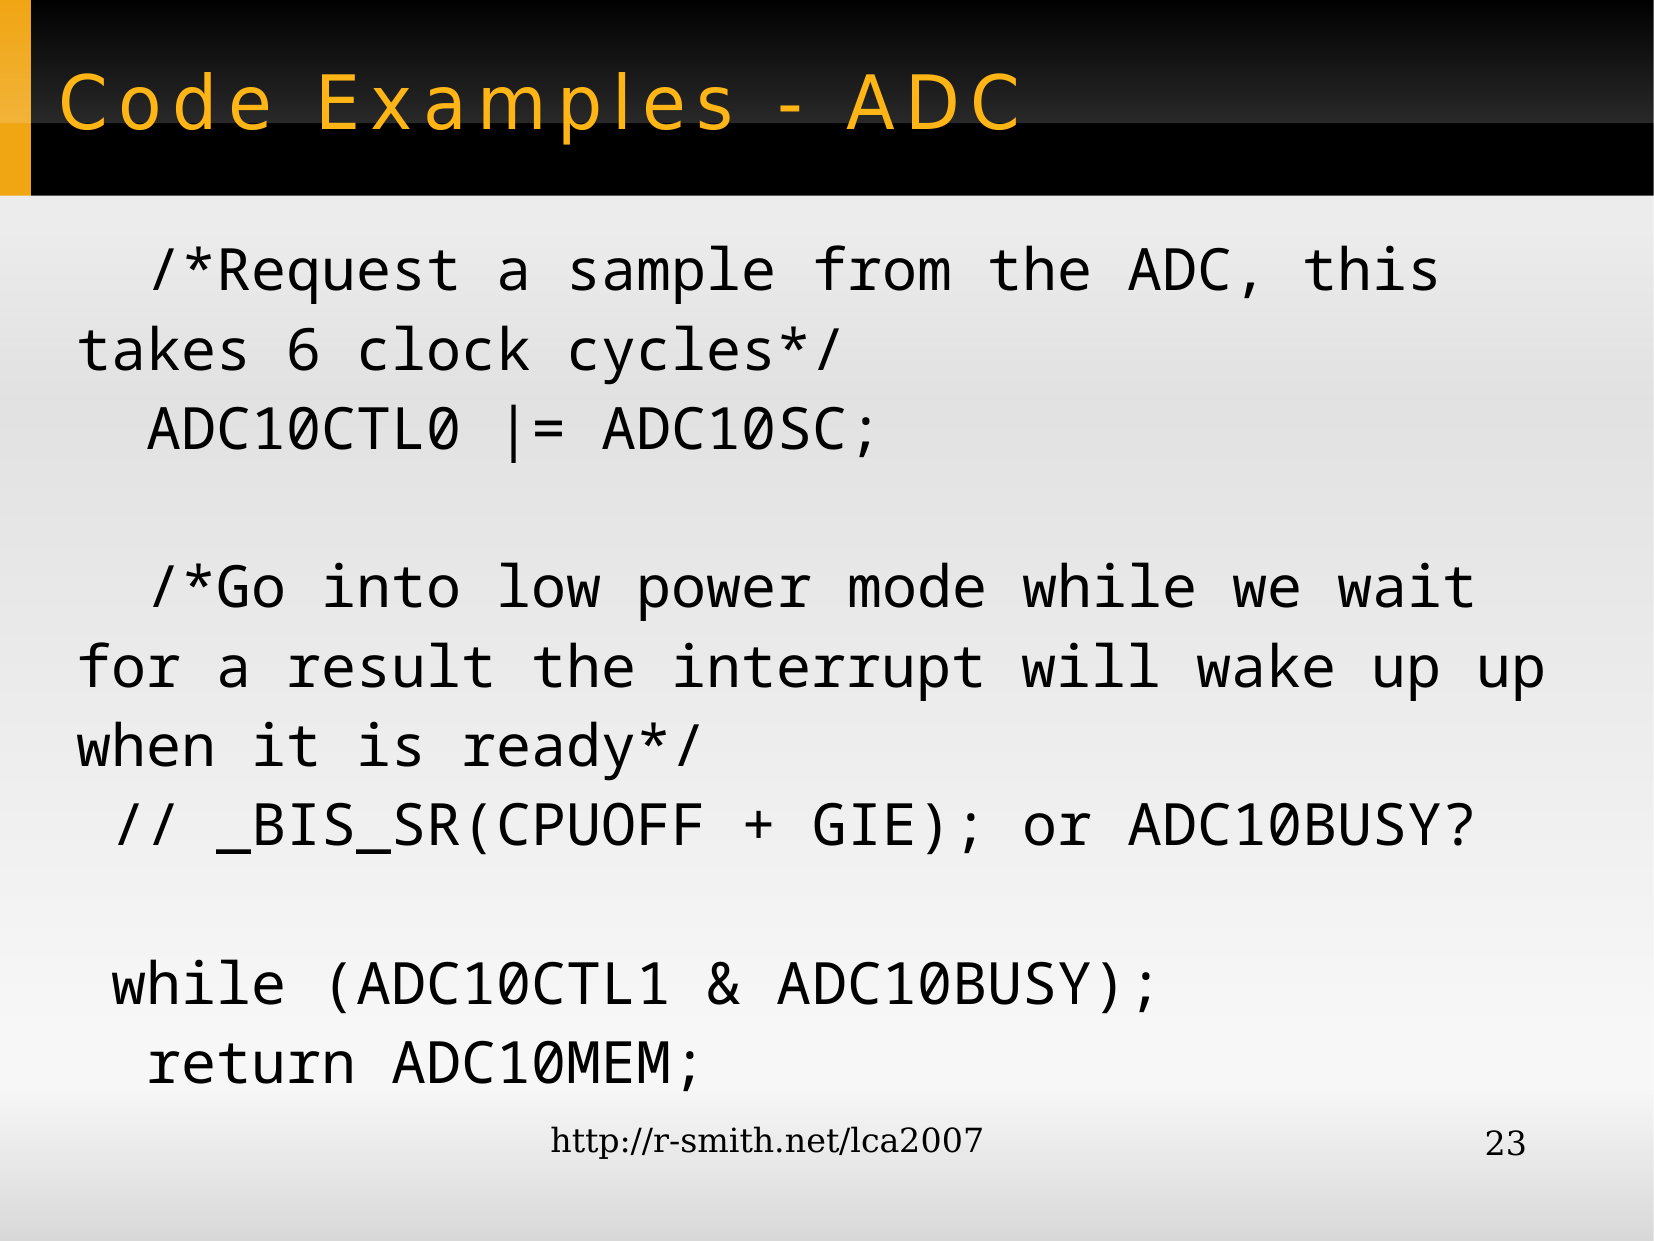

# Code Examples - ADC
 /*Request a sample from the ADC, this takes 6 clock cycles*/
 ADC10CTL0 |= ADC10SC;
 /*Go into low power mode while we wait for a result the interrupt will wake up up when it is ready*/
 // _BIS_SR(CPUOFF + GIE); or ADC10BUSY?
 while (ADC10CTL1 & ADC10BUSY);
 return ADC10MEM;
http://r-smith.net/lca2007
23